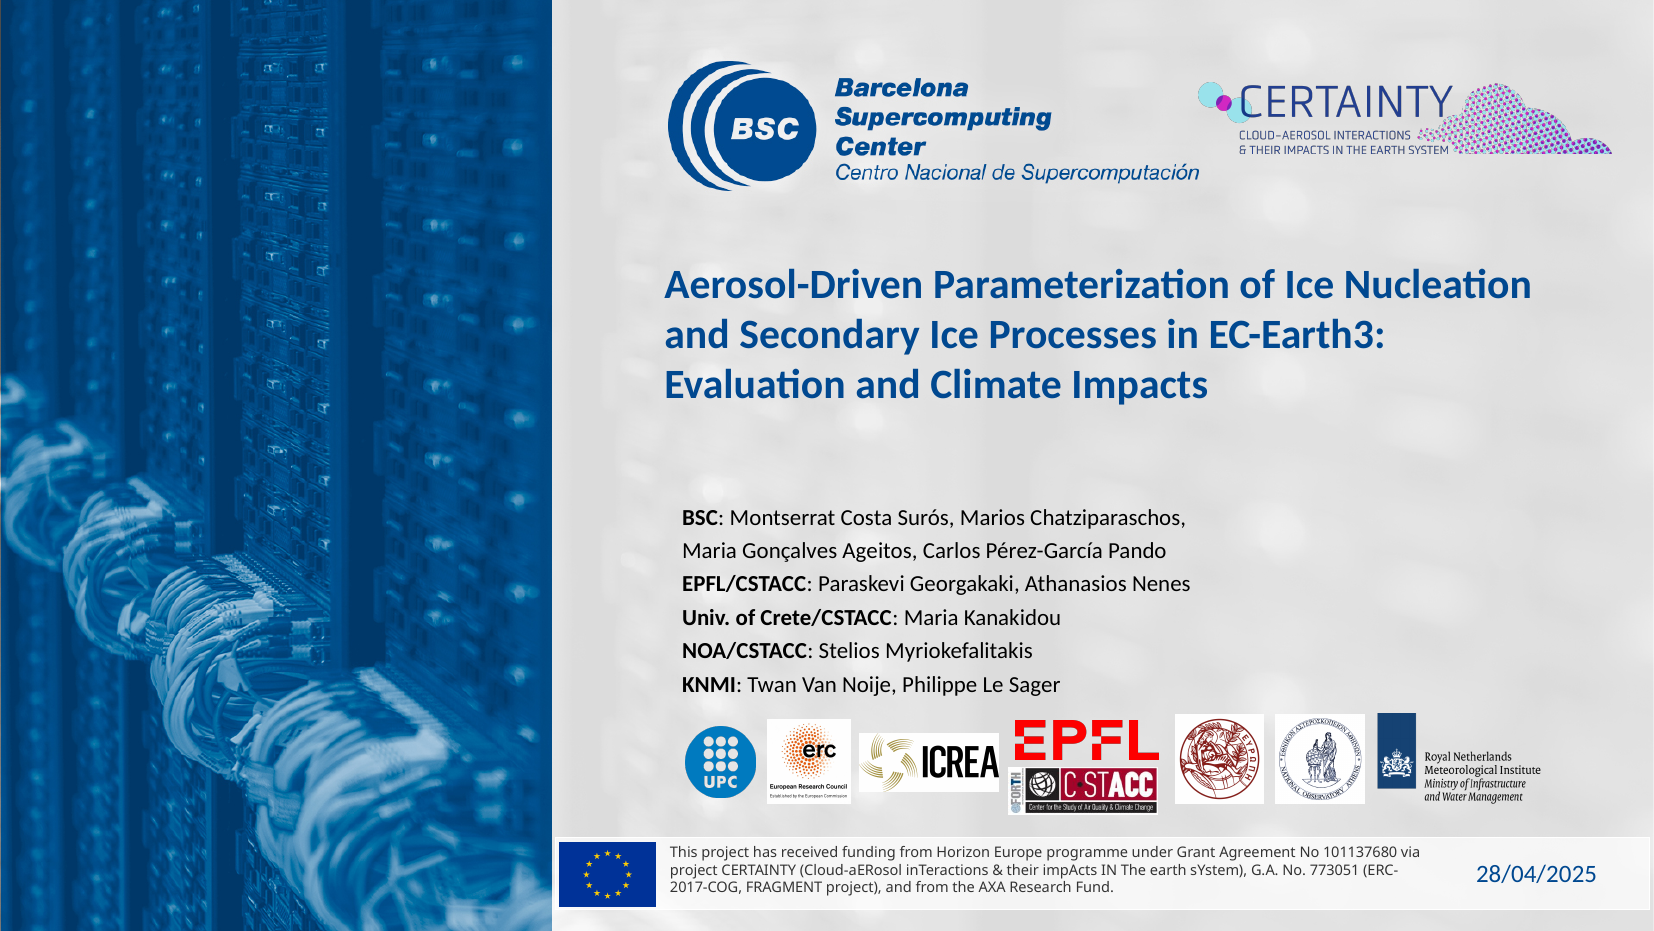

Aerosol-Driven Parameterization of Ice Nucleation and Secondary Ice Processes in EC-Earth3: Evaluation and Climate Impacts
BSC: Montserrat Costa Surós, Marios Chatziparaschos,
Maria Gonçalves Ageitos, Carlos Pérez-García Pando
EPFL/CSTACC: Paraskevi Georgakaki, Athanasios Nenes
Univ. of Crete/CSTACC: Maria Kanakidou
NOA/CSTACC: Stelios Myriokefalitakis
KNMI: Twan Van Noije, Philippe Le Sager
This project has received funding from Horizon Europe programme under Grant Agreement No 101137680 via project CERTAINTY (Cloud-aERosol inTeractions & their impActs IN The earth sYstem), G.A. No. 773051 (ERC-2017-COG, FRAGMENT project), and from the AXA Research Fund.
28/04/2025
and No 821205”